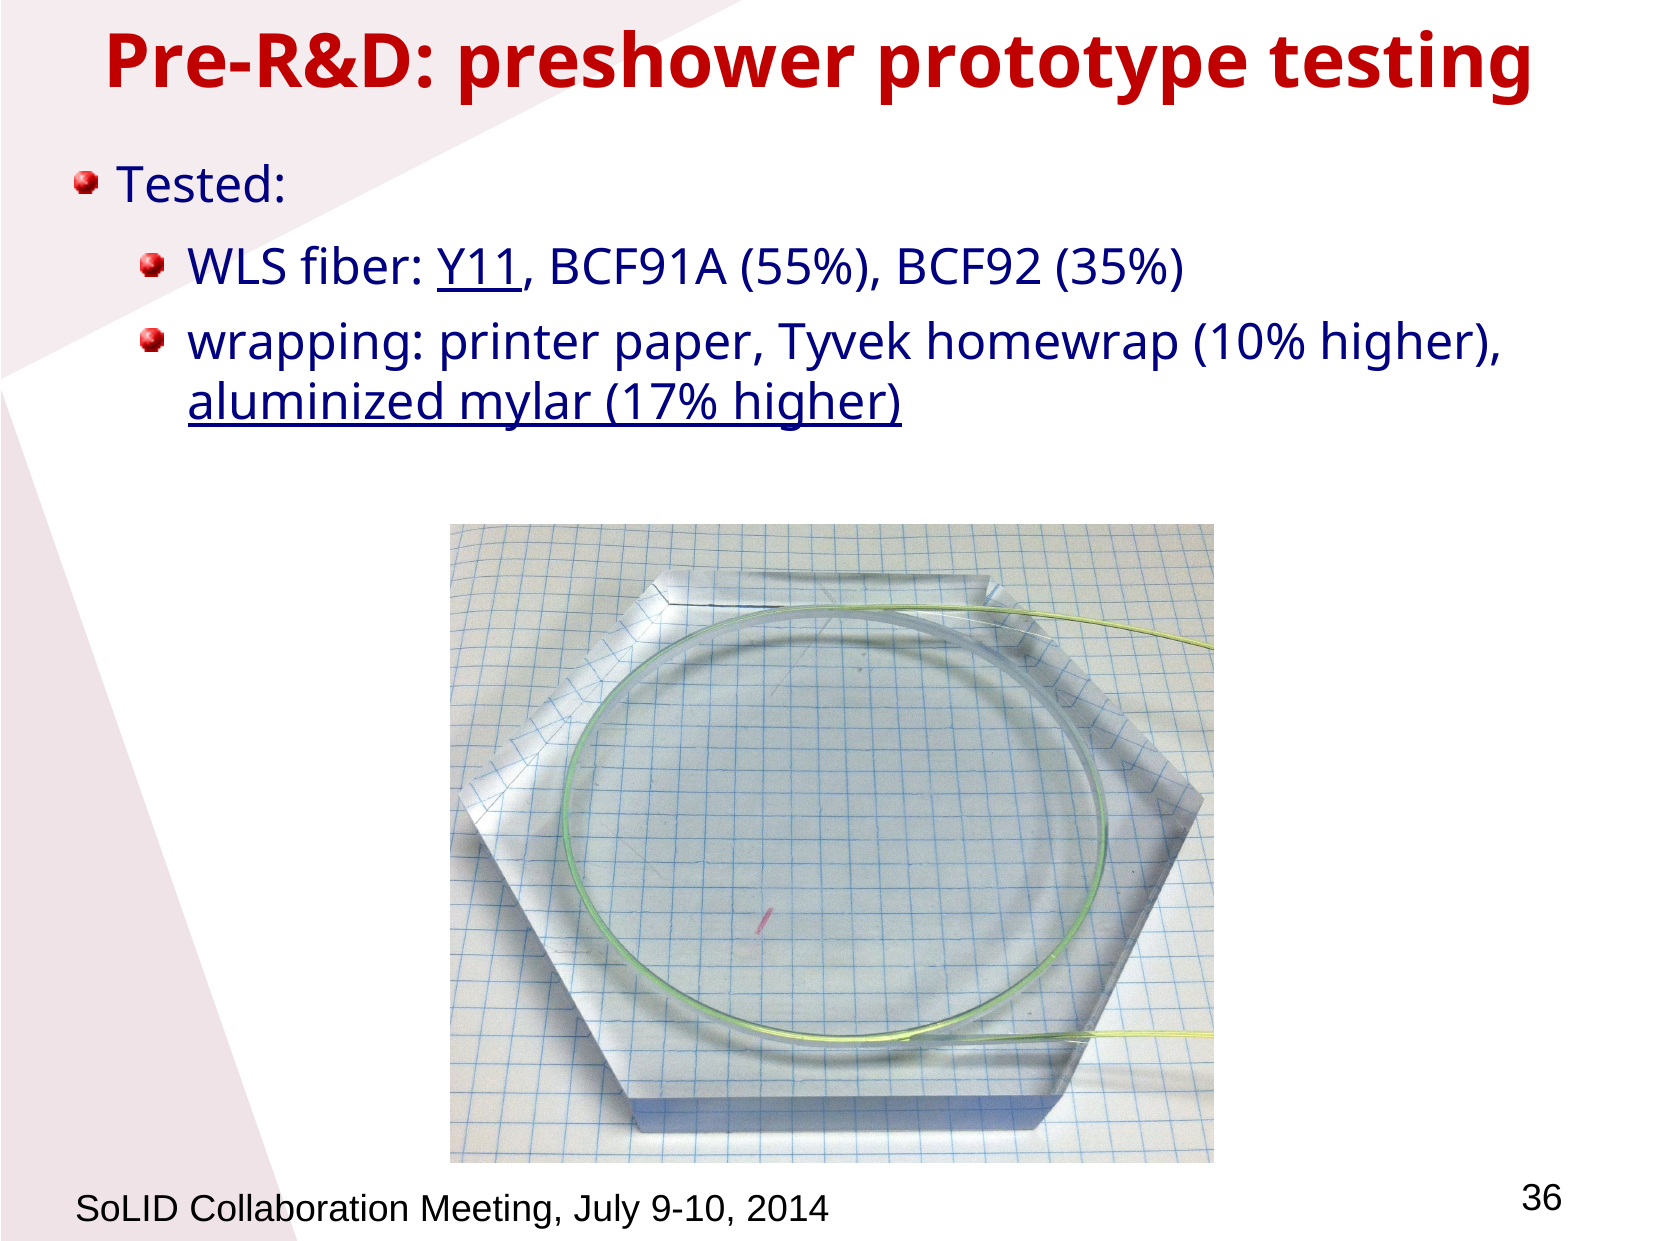

# Pre-R&D: preshower prototype testing
Tested:
WLS fiber: Y11, BCF91A (55%), BCF92 (35%)
wrapping: printer paper, Tyvek homewrap (10% higher), aluminized mylar (17% higher)
36